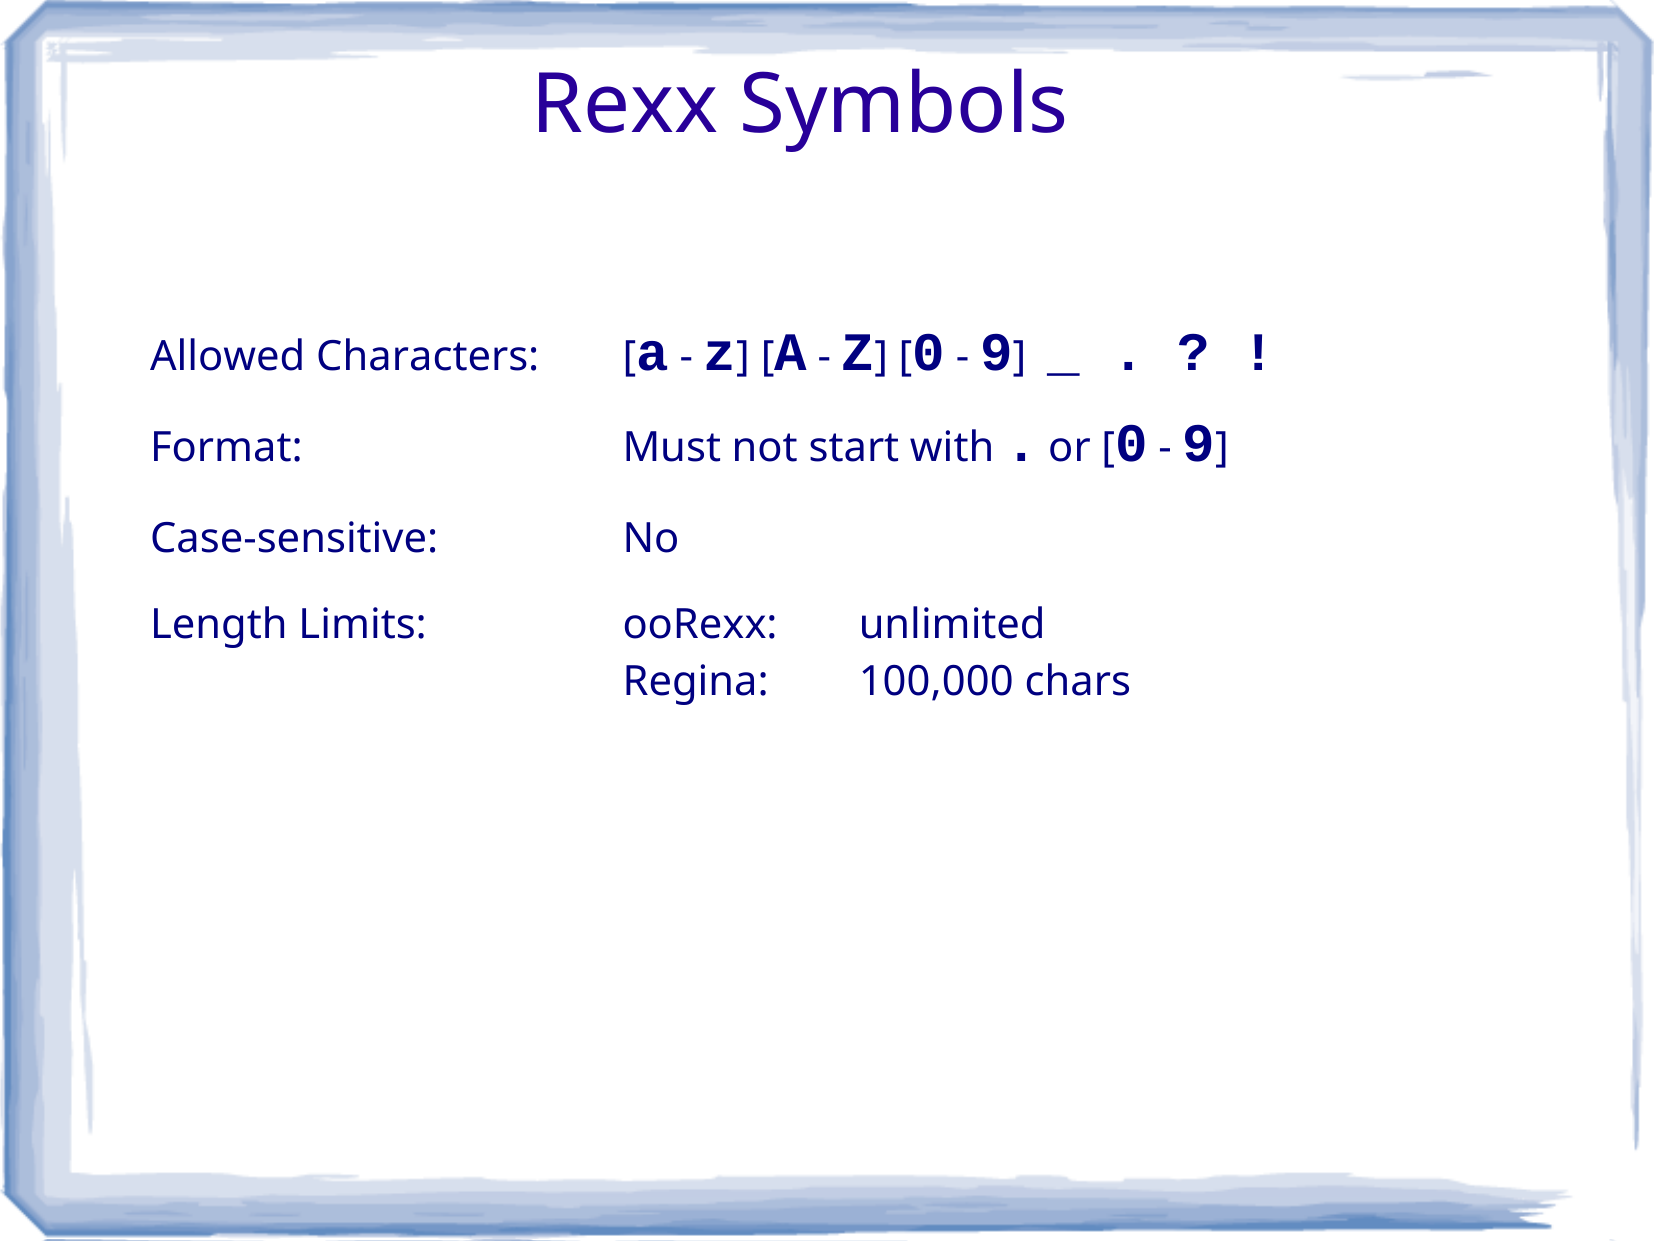

# Rexx Symbols
Allowed Characters:	[a - z] [A - Z] [0 - 9] _ . ? !
Format:			Must not start with . or [0 - 9]
Case-sensitive:		No
Length Limits:		ooRexx:	unlimited								Regina:	100,000 chars